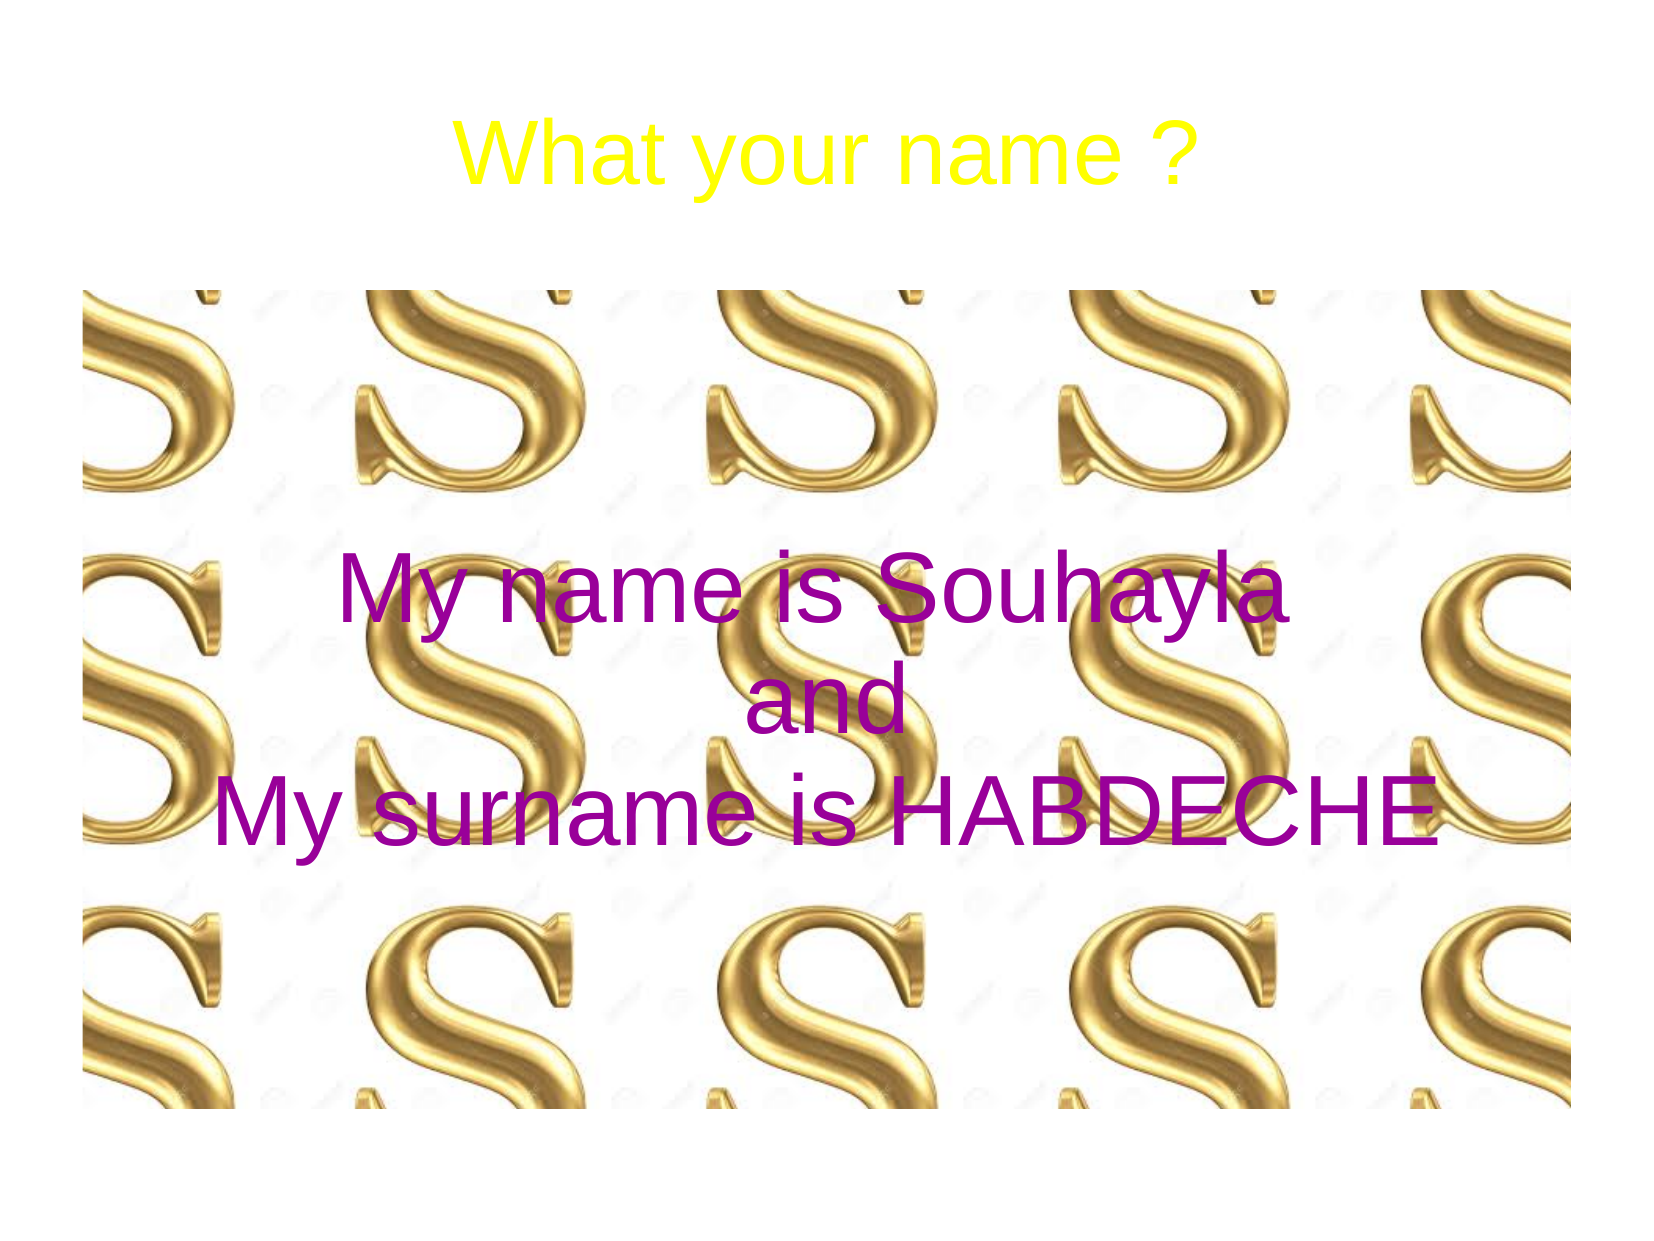

# What your name ?
My name is Souhayla
and
My surname is HABDECHE